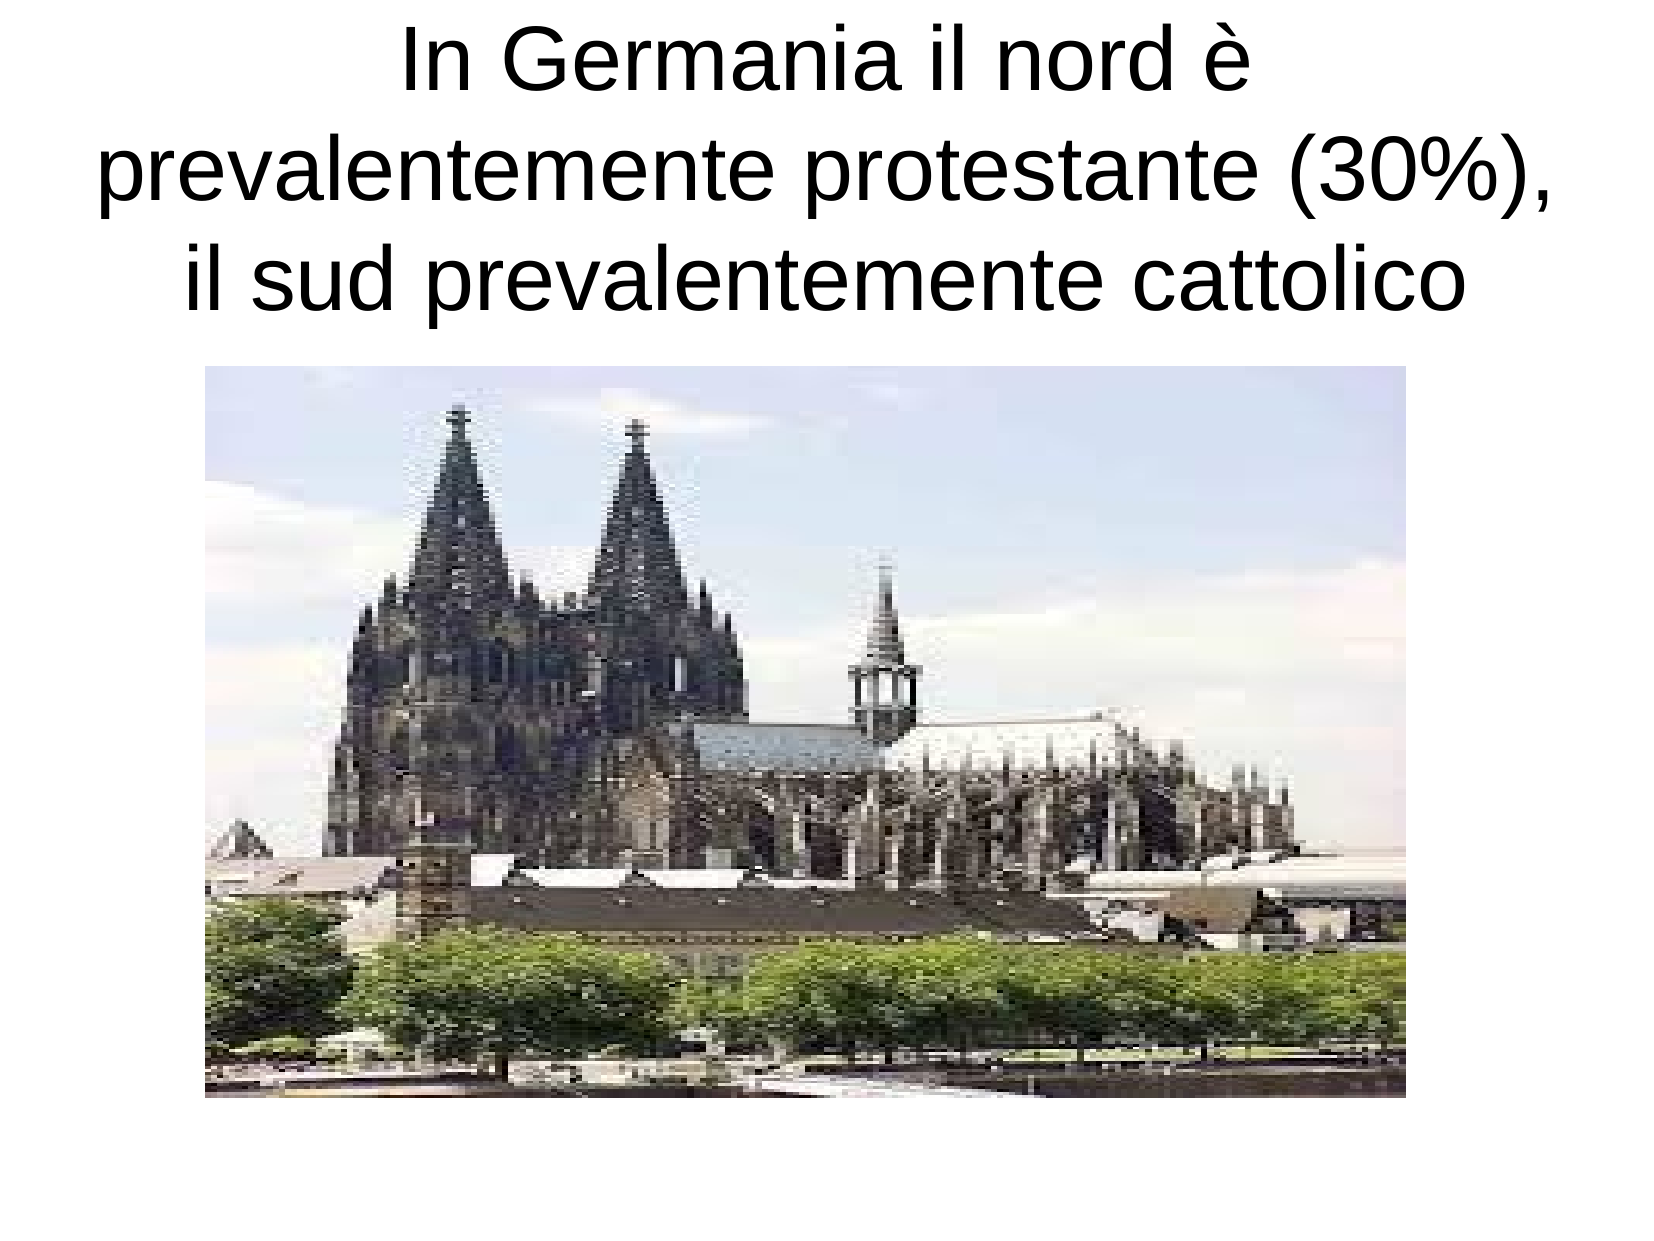

# In Germania il nord è prevalentemente protestante (30%), il sud prevalentemente cattolico